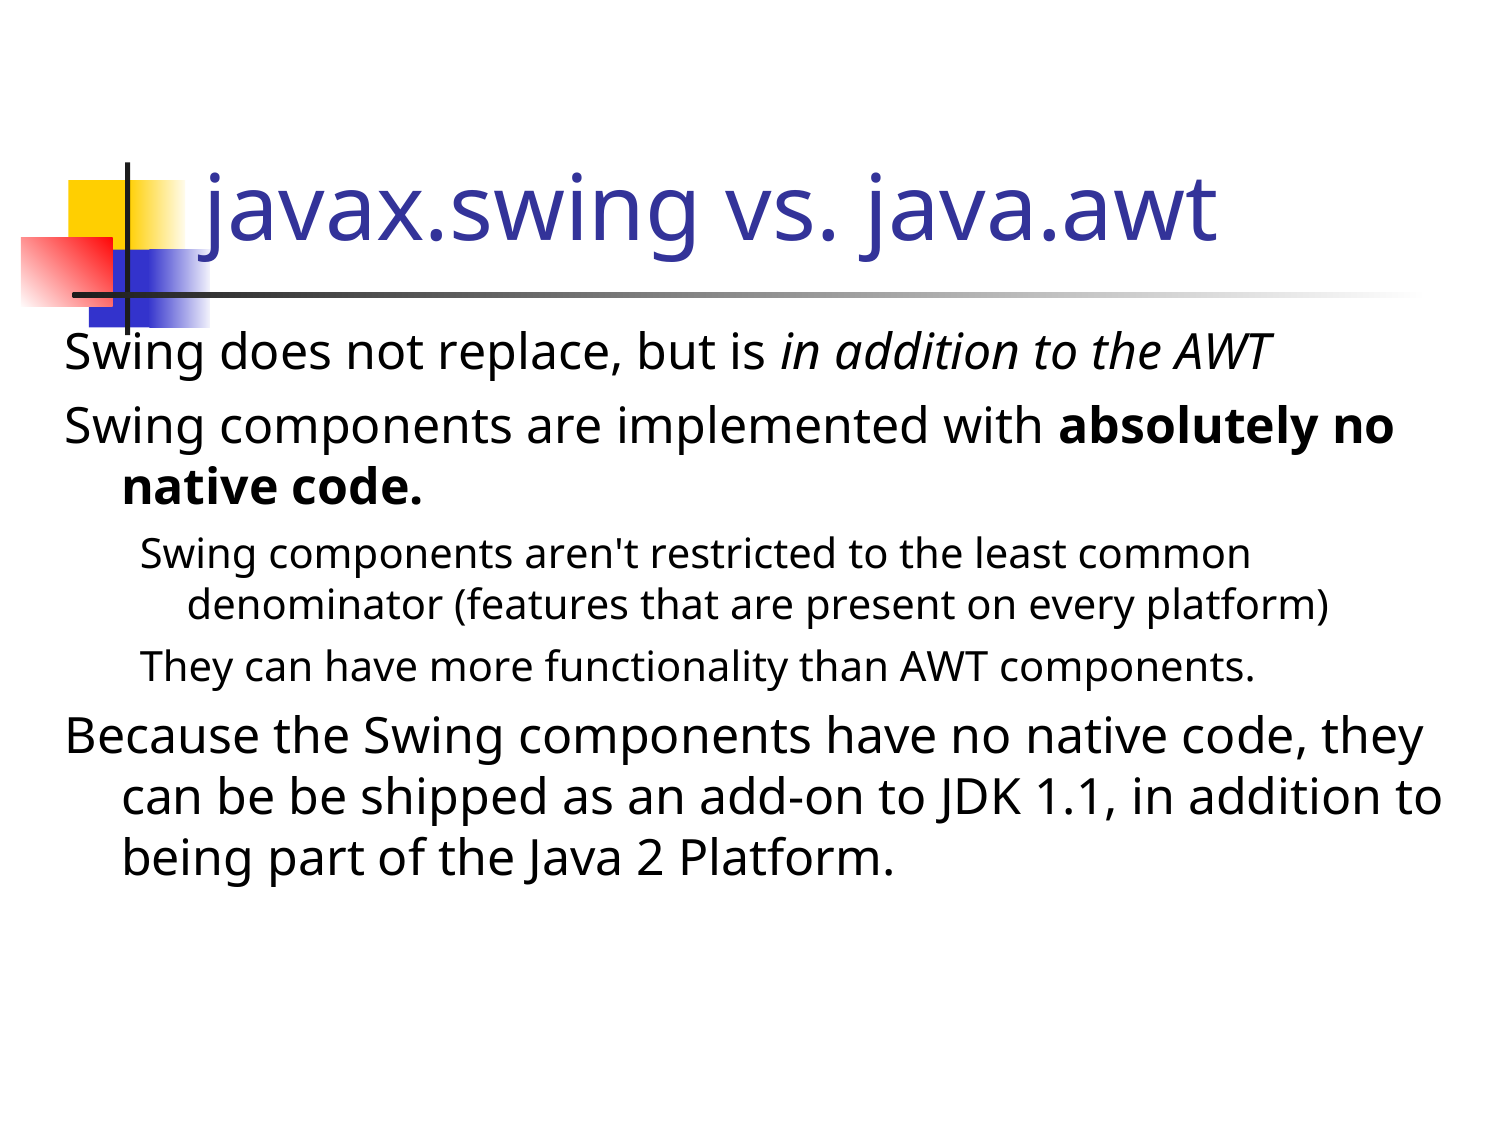

# javax.swing vs. java.awt
Swing does not replace, but is in addition to the AWT
Swing components are implemented with absolutely no native code.
Swing components aren't restricted to the least common denominator (features that are present on every platform)
They can have more functionality than AWT components.
Because the Swing components have no native code, they can be be shipped as an add-on to JDK 1.1, in addition to being part of the Java 2 Platform.